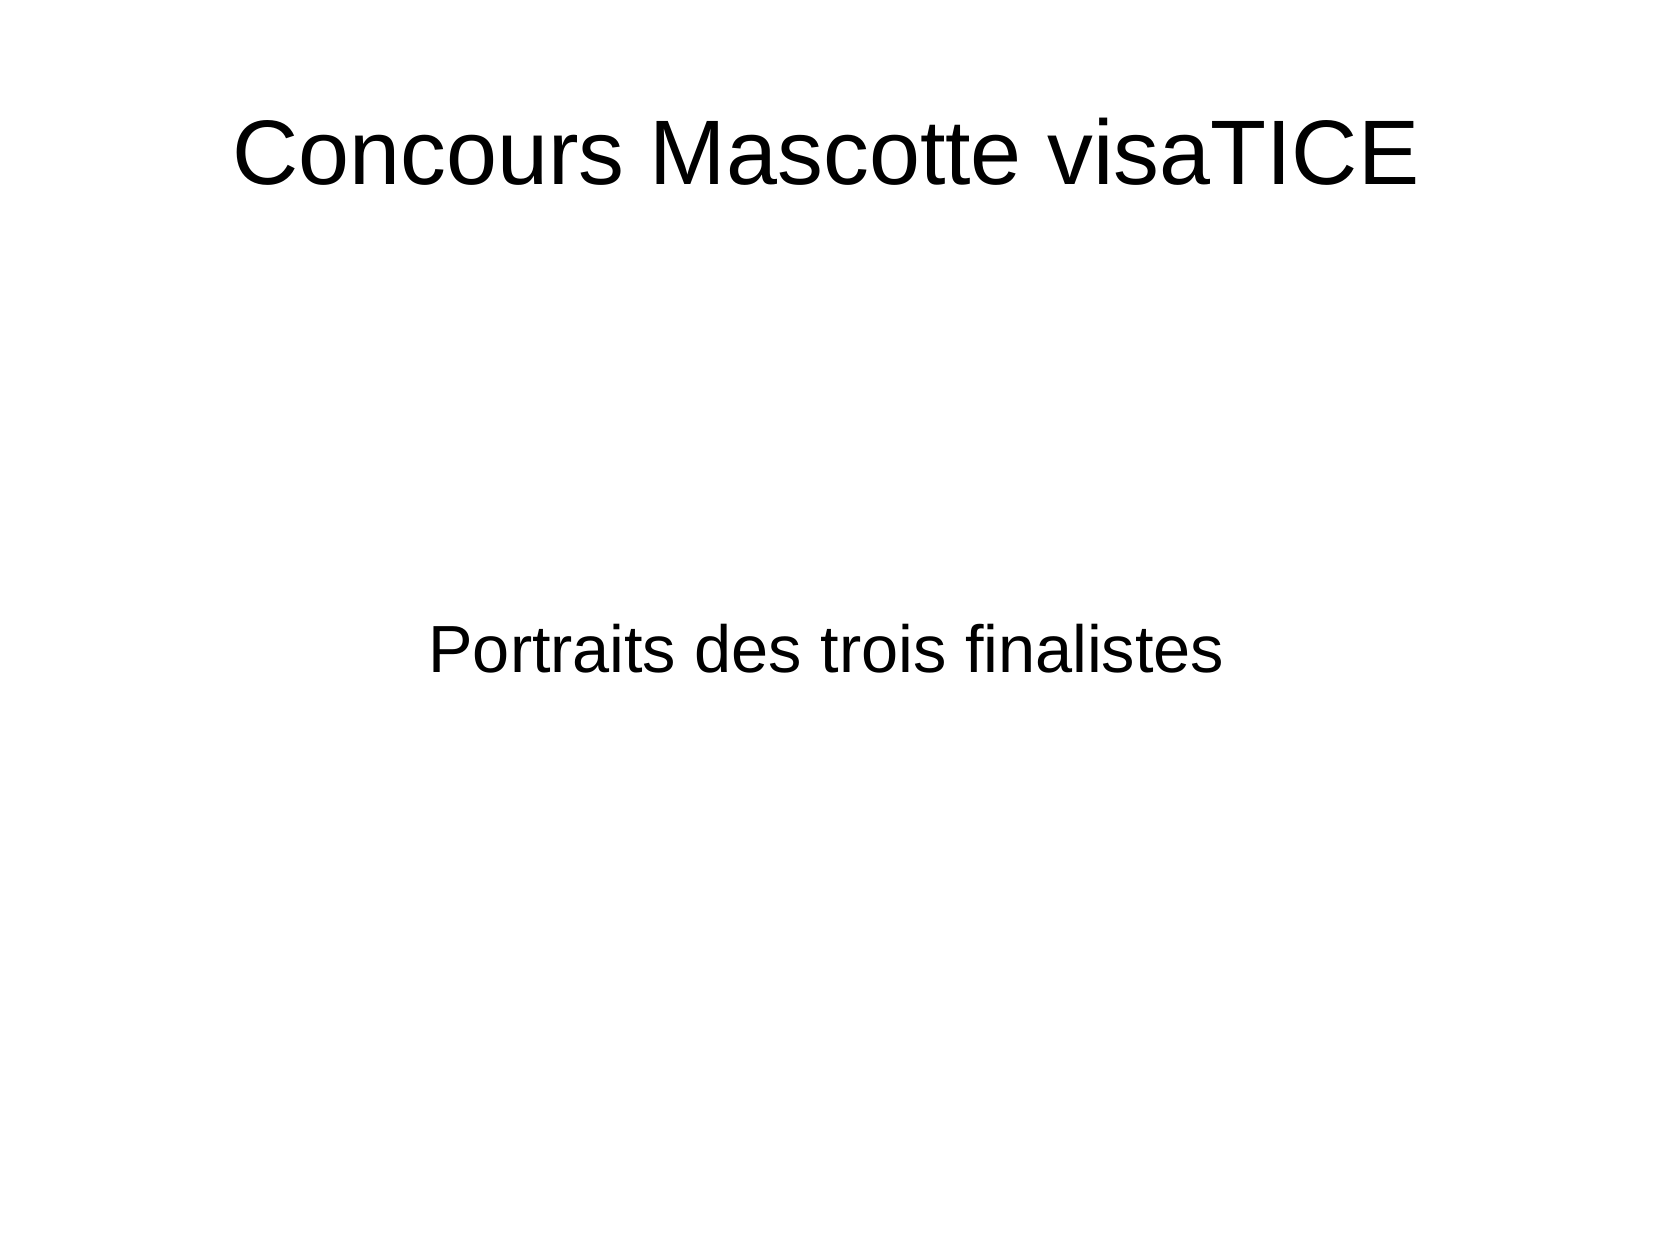

# Concours Mascotte visaTICE
Portraits des trois finalistes